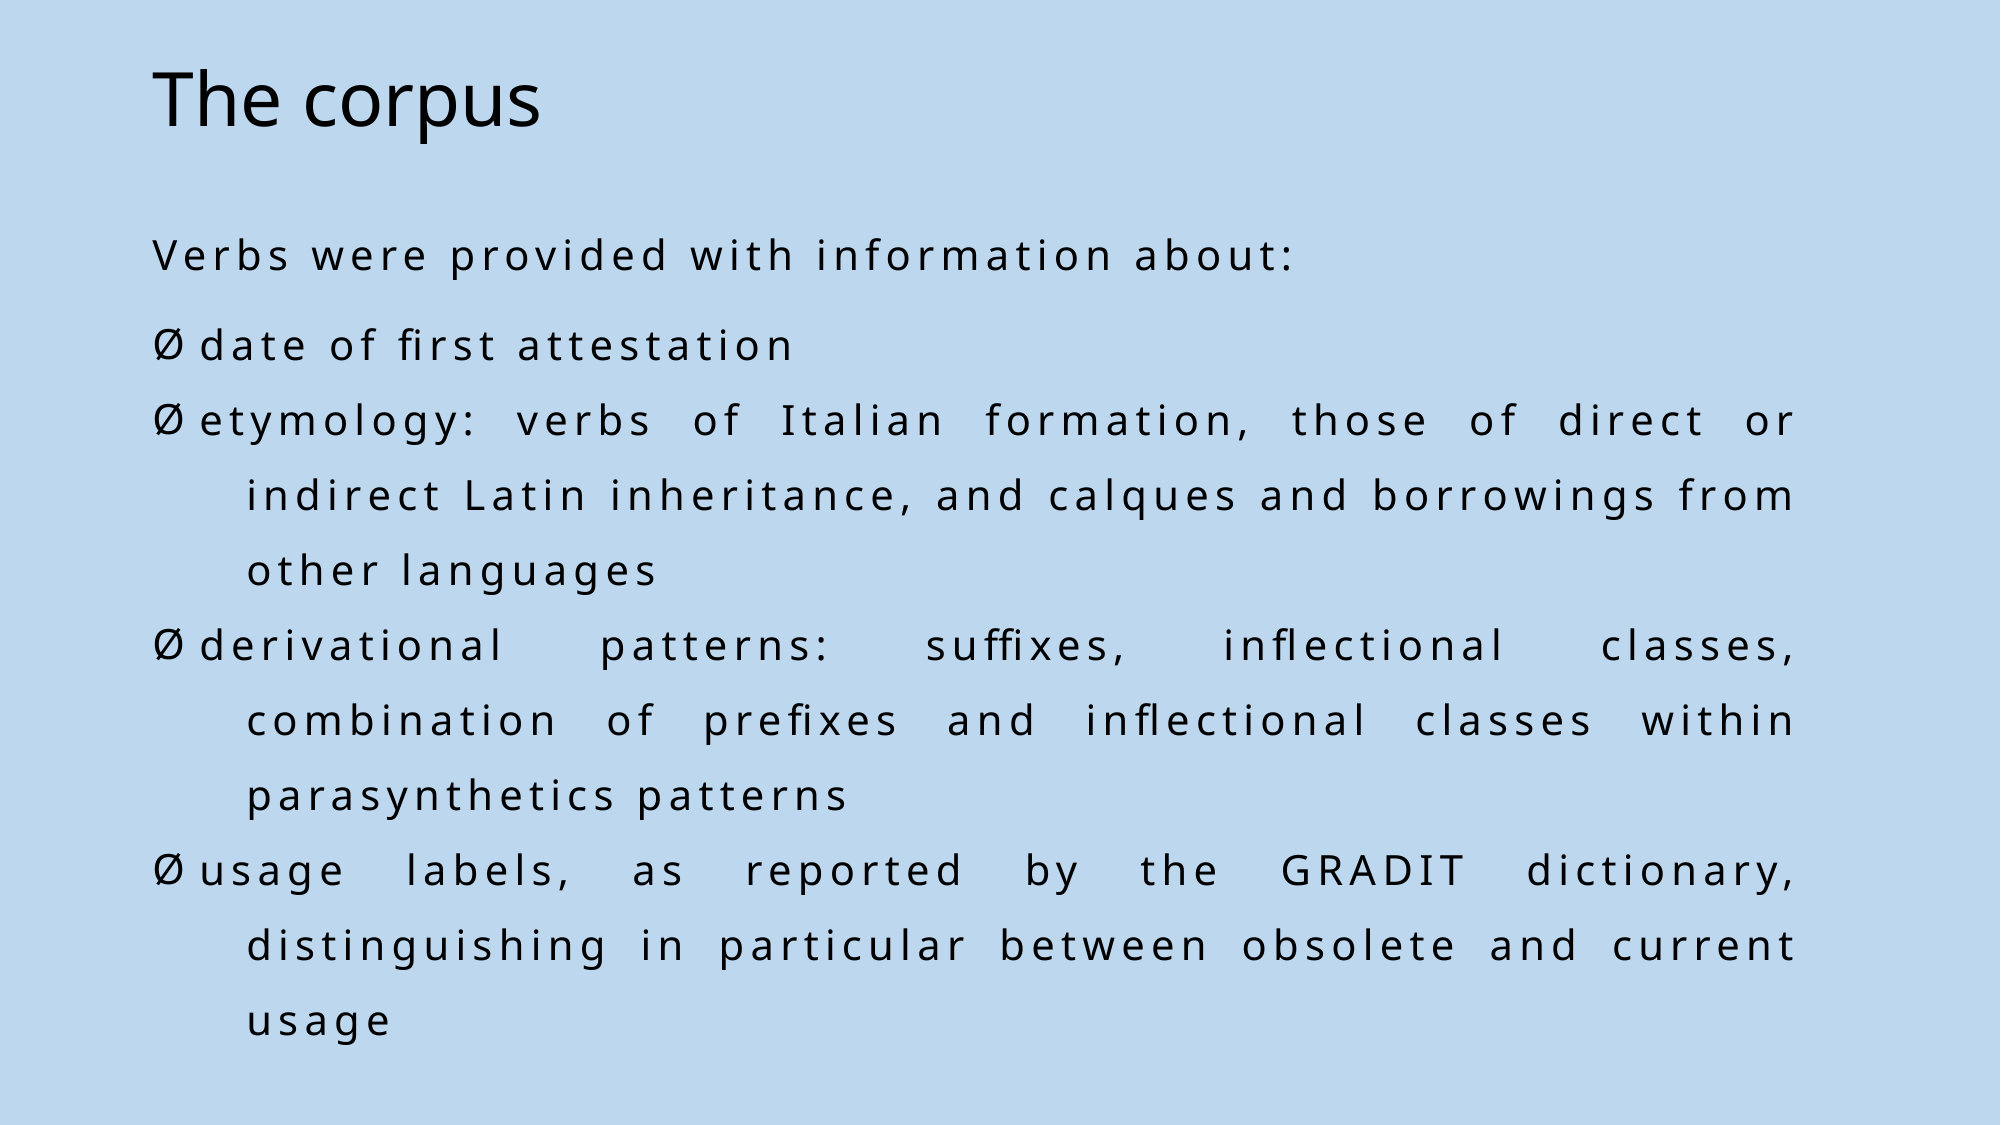

The corpus
Verbs were provided with information about:
date of first attestation
etymology: verbs of Italian formation, those of direct or indirect Latin inheritance, and calques and borrowings from other languages
derivational patterns: suffixes, inflectional classes, combination of prefixes and inflectional classes within parasynthetics patterns
usage labels, as reported by the GRADIT dictionary, distinguishing in particular between obsolete and current usage